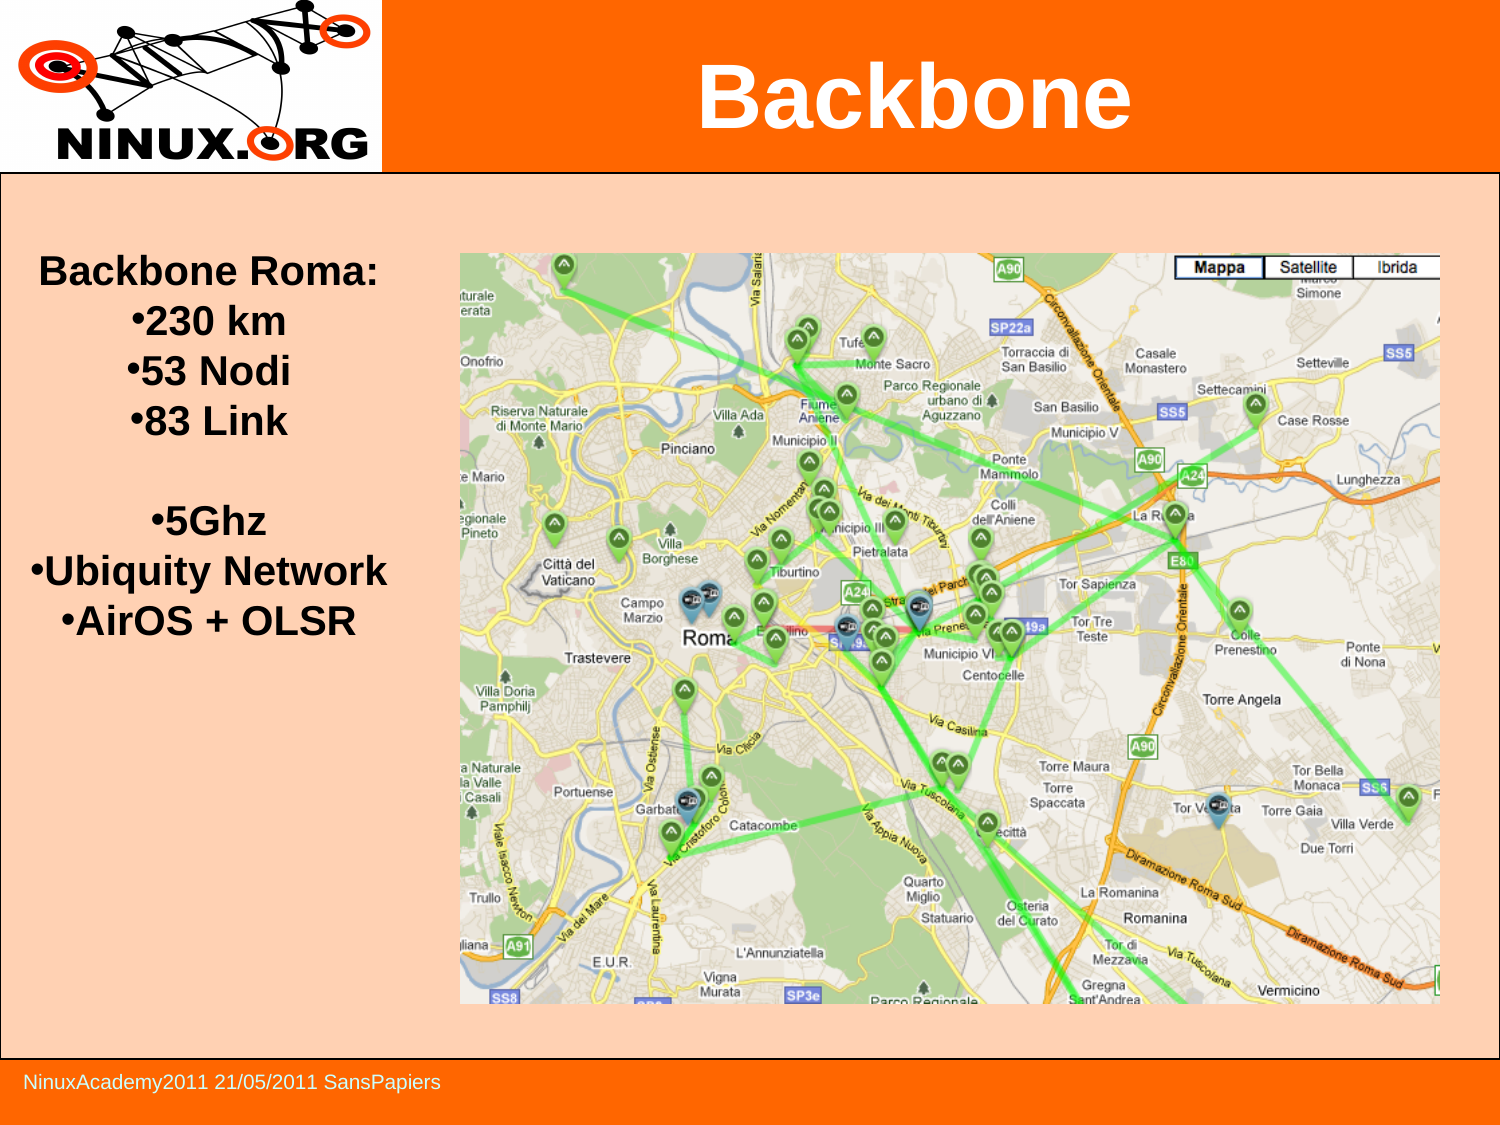

Backbone
Backbone Roma:
230 km
53 Nodi
83 Link
5Ghz
Ubiquity Network
AirOS + OLSR
NinuxAcademy2011 21/05/2011 SansPapiers